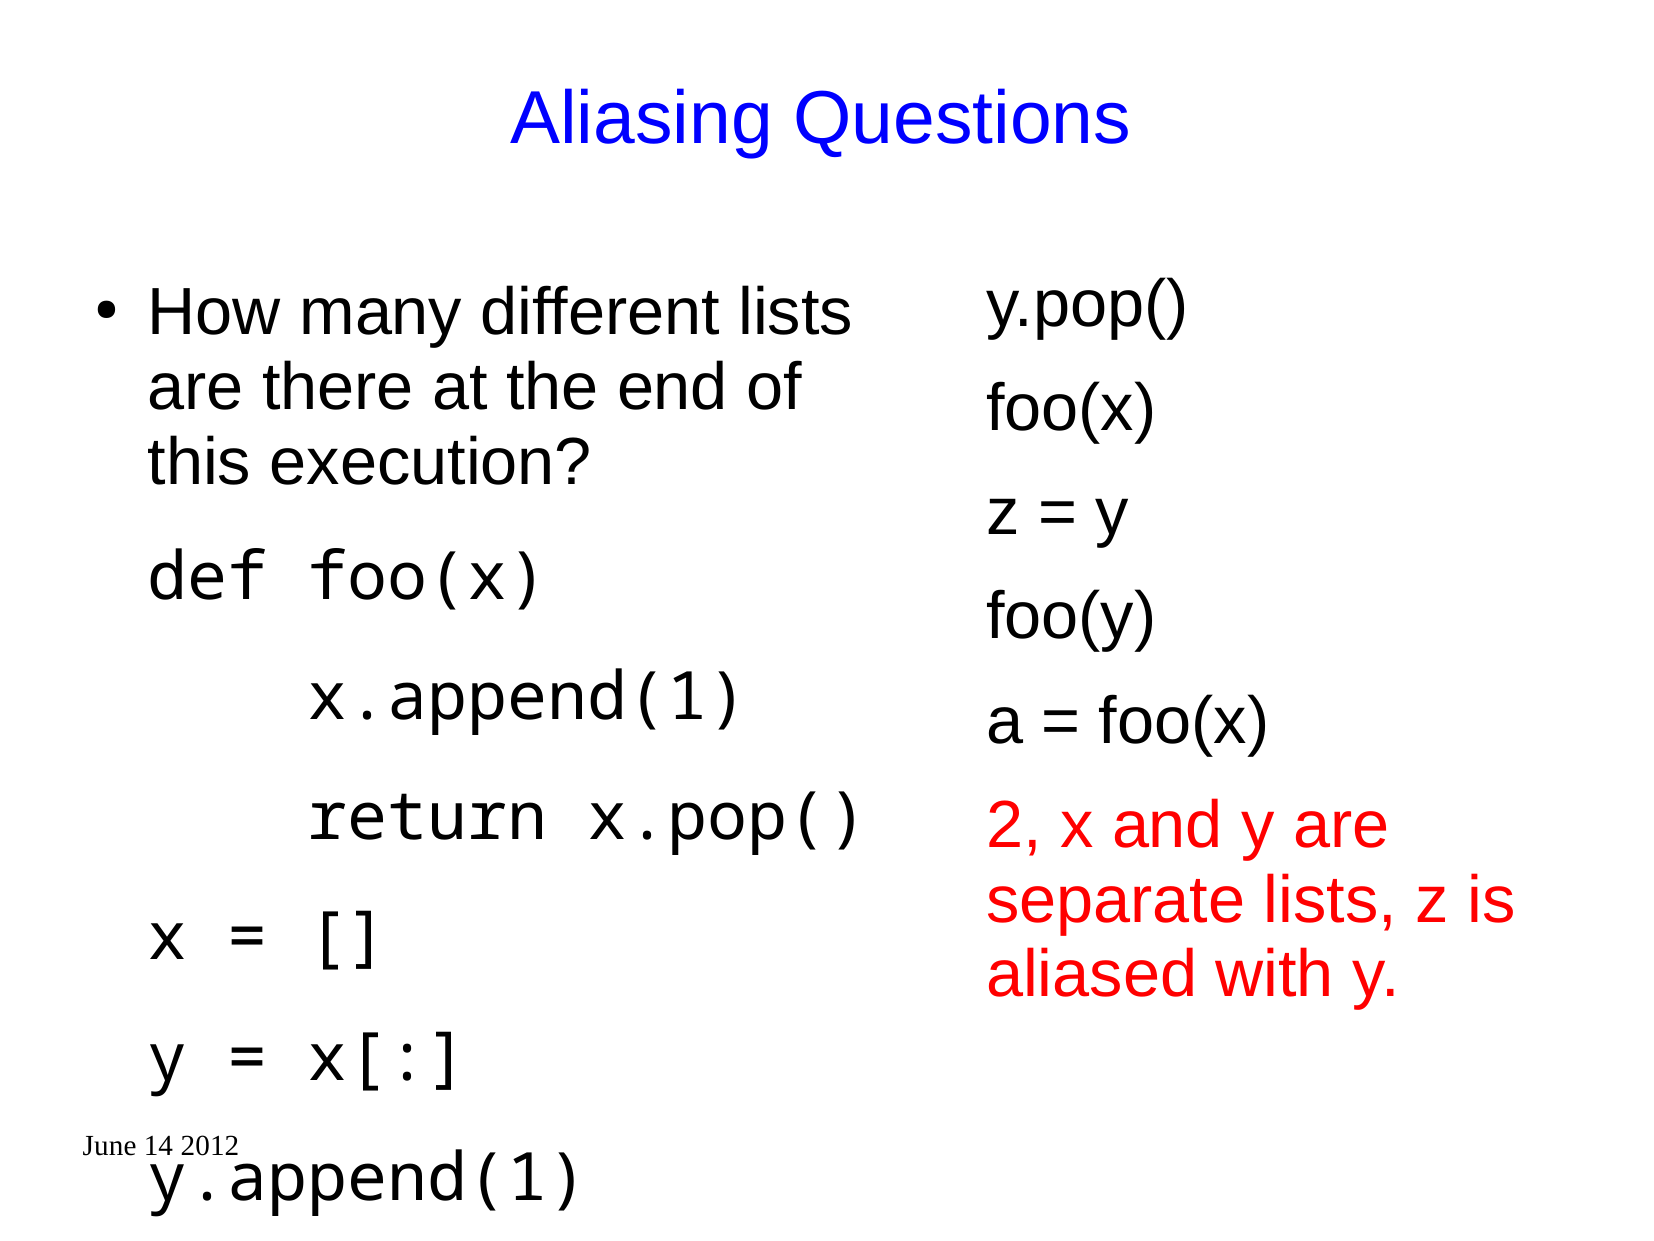

# Aliasing Questions
y.pop()
foo(x)
z = y
foo(y)
a = foo(x)
2, x and y are separate lists, z is aliased with y.
How many different lists are there at the end of this execution?
def foo(x)
 x.append(1)
 return x.pop()
x = []
y = x[:]
y.append(1)
June 14 2012